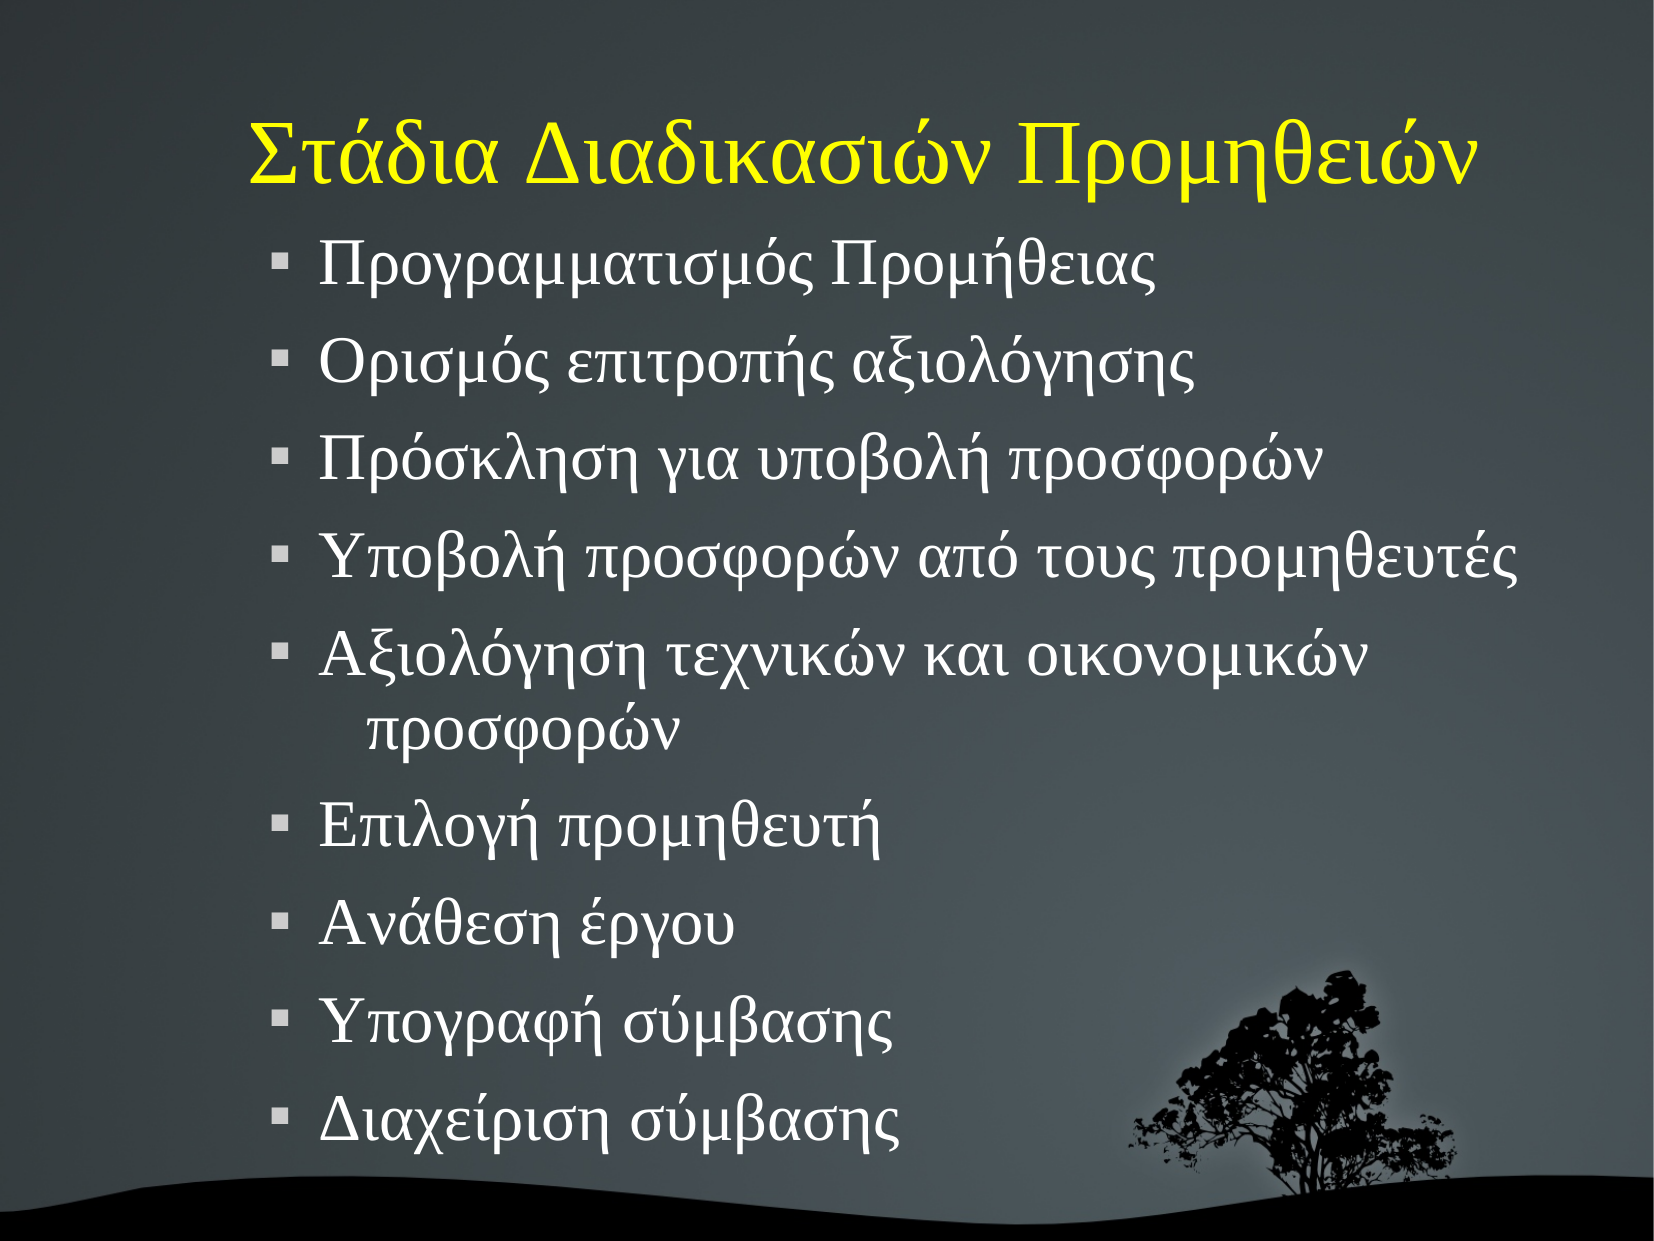

# Στάδια Διαδικασιών Προμηθειών
Προγραμματισμός Προμήθειας
Ορισμός επιτροπής αξιολόγησης
Πρόσκληση για υποβολή προσφορών
Υποβολή προσφορών από τους προμηθευτές
Αξιολόγηση τεχνικών και οικονομικών προσφορών
Επιλογή προμηθευτή
Ανάθεση έργου
Υπογραφή σύμβασης
Διαχείριση σύμβασης